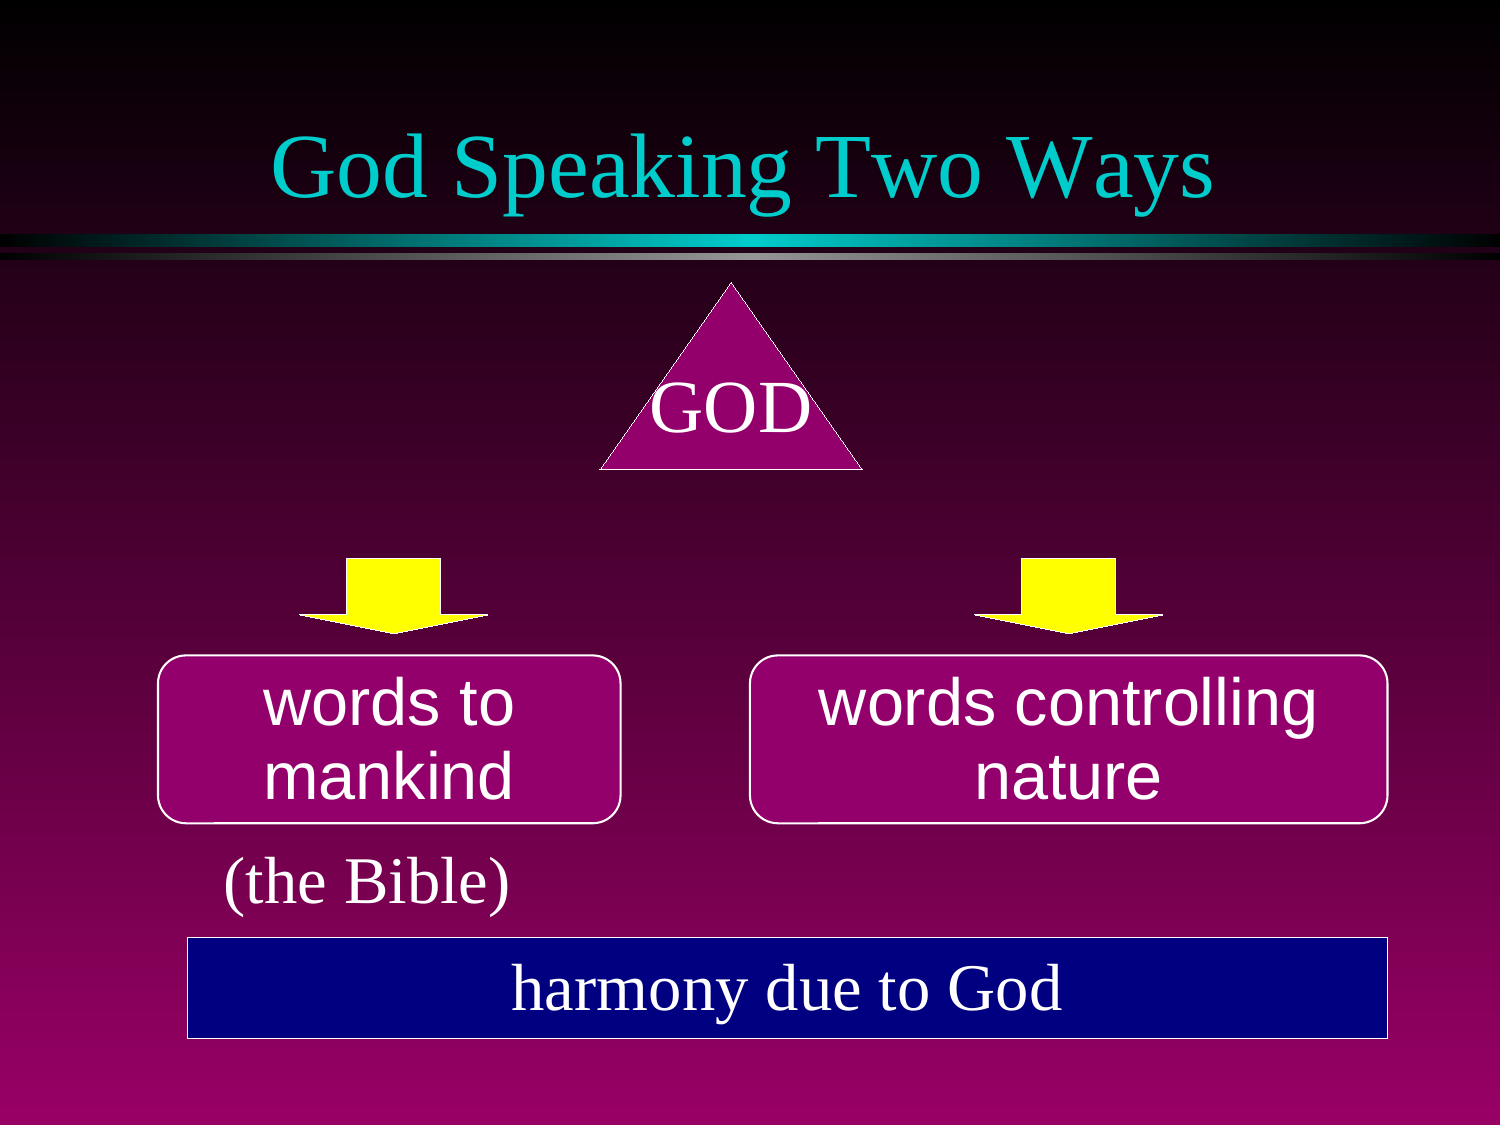

# God Speaking Two Ways
GOD
words controlling
nature
words to
mankind
(the Bible)
harmony due to God